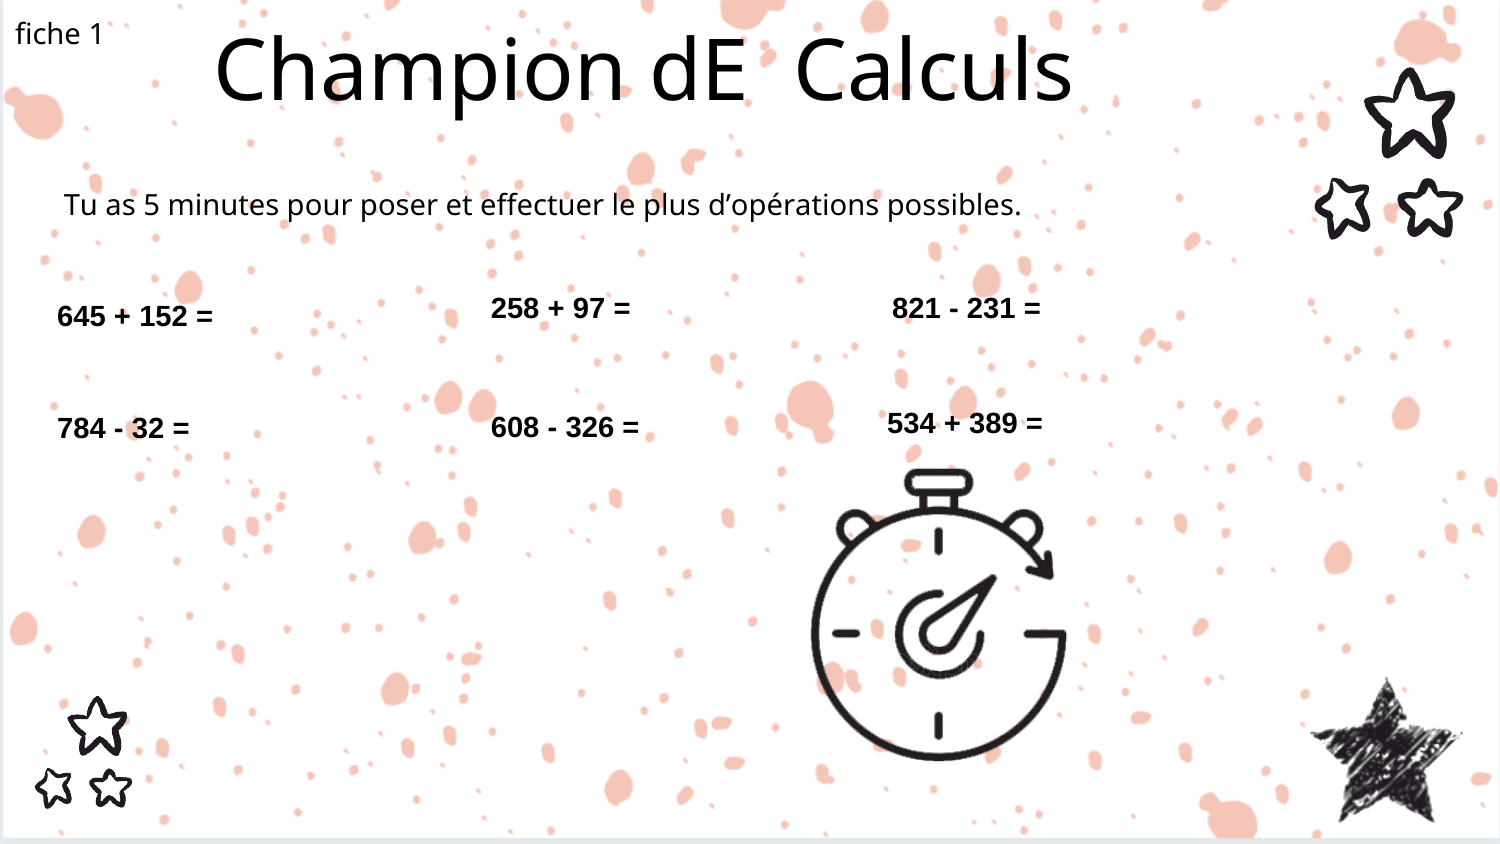

fiche 1
Champion dE Calculs
Tu as 5 minutes pour poser et effectuer le plus d’opérations possibles.
258 + 97 =
821 - 231 =
645 + 152 =
534 + 389 =
608 - 326 =
784 - 32 =